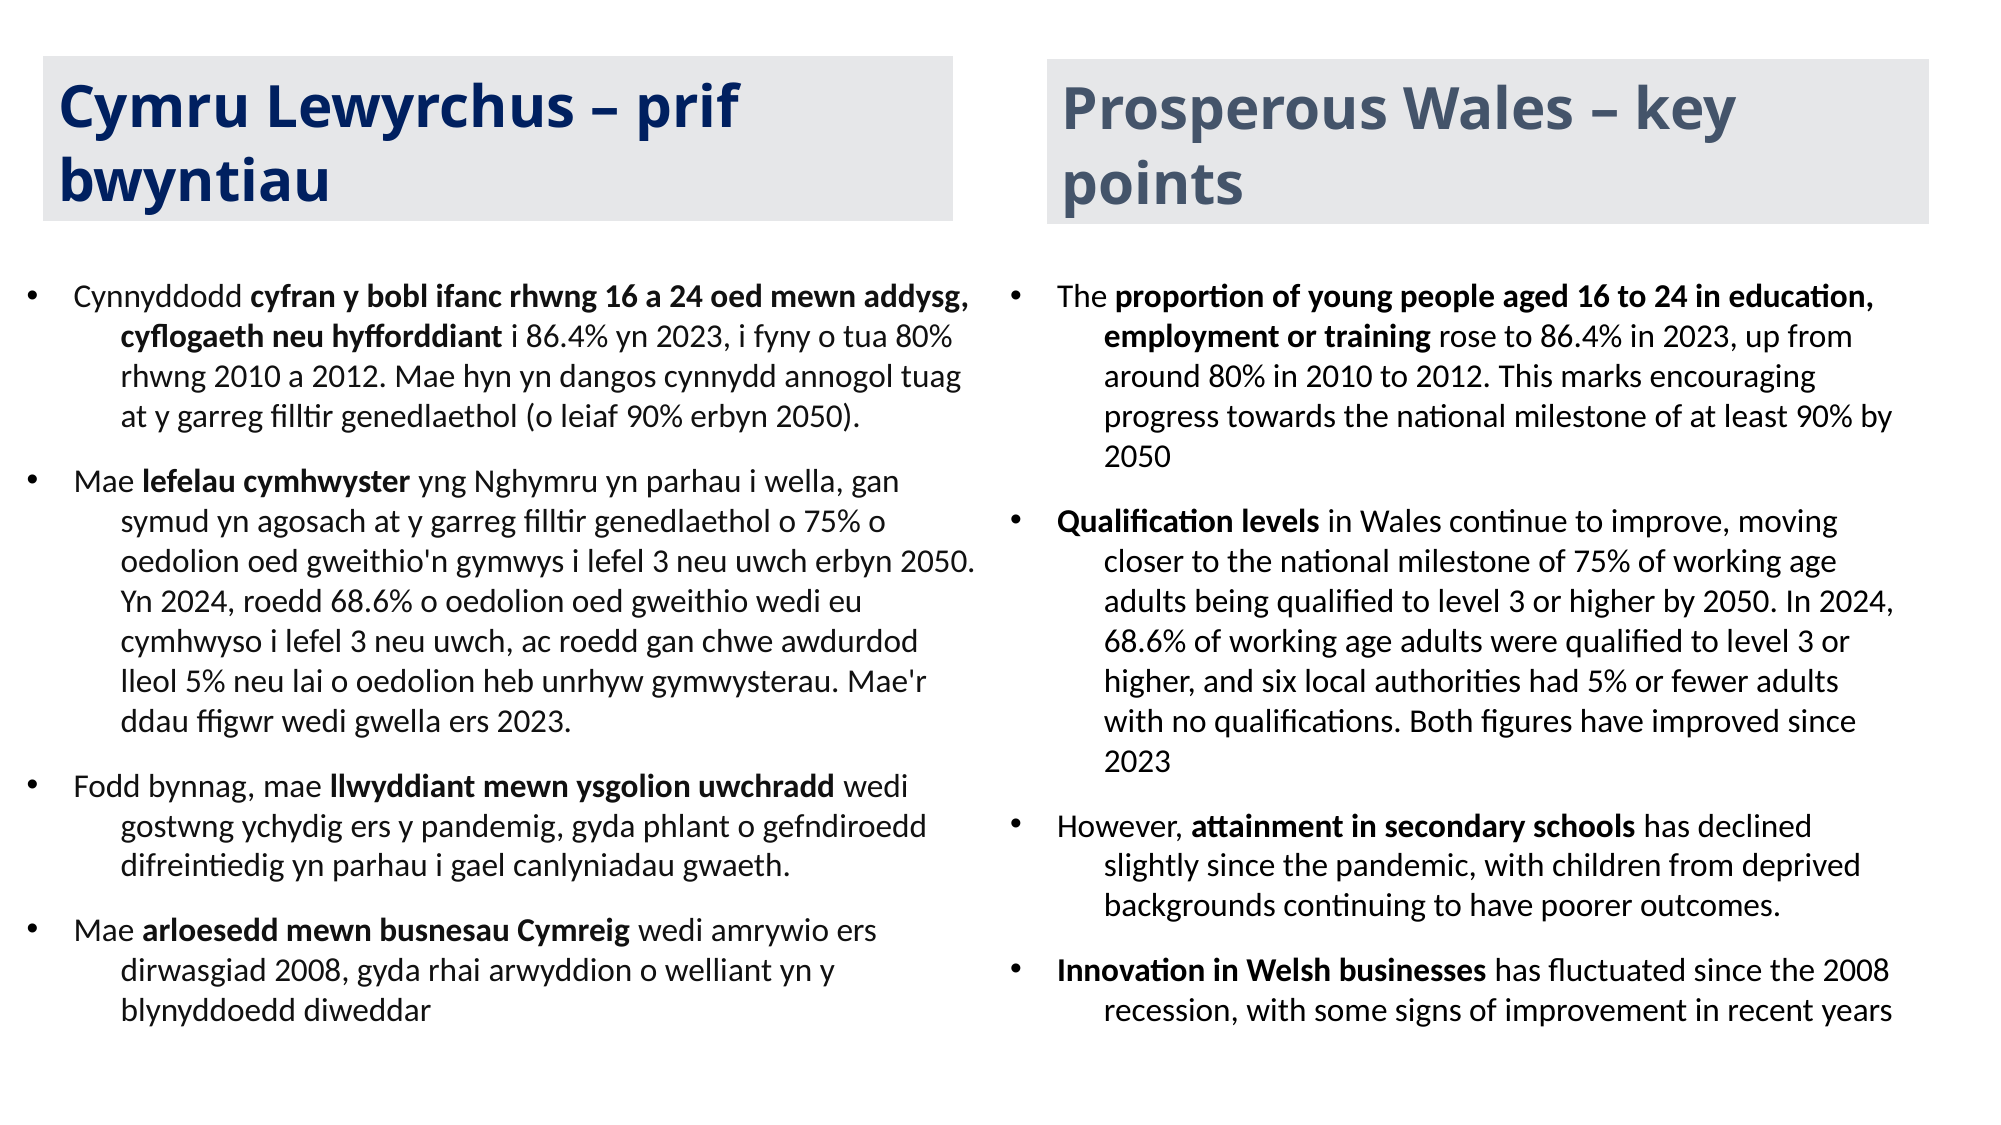

Cymru Lewyrchus – prif bwyntiau
Prosperous Wales – key points
Cynnyddodd cyfran y bobl ifanc rhwng 16 a 24 oed mewn addysg, cyflogaeth neu hyfforddiant i 86.4% yn 2023, i fyny o tua 80% rhwng 2010 a 2012. Mae hyn yn dangos cynnydd annogol tuag at y garreg filltir genedlaethol (o leiaf 90% erbyn 2050).
Mae lefelau cymhwyster yng Nghymru yn parhau i wella, gan symud yn agosach at y garreg filltir genedlaethol o 75% o oedolion oed gweithio'n gymwys i lefel 3 neu uwch erbyn 2050. Yn 2024, roedd 68.6% o oedolion oed gweithio wedi eu cymhwyso i lefel 3 neu uwch, ac roedd gan chwe awdurdod lleol 5% neu lai o oedolion heb unrhyw gymwysterau. Mae'r ddau ffigwr wedi gwella ers 2023.
Fodd bynnag, mae llwyddiant mewn ysgolion uwchradd wedi gostwng ychydig ers y pandemig, gyda phlant o gefndiroedd difreintiedig yn parhau i gael canlyniadau gwaeth.
Mae arloesedd mewn busnesau Cymreig wedi amrywio ers dirwasgiad 2008, gyda rhai arwyddion o welliant yn y blynyddoedd diweddar
The proportion of young people aged 16 to 24 in education, employment or training rose to 86.4% in 2023, up from around 80% in 2010 to 2012. This marks encouraging progress towards the national milestone of at least 90% by 2050
Qualification levels in Wales continue to improve, moving closer to the national milestone of 75% of working age adults being qualified to level 3 or higher by 2050. In 2024, 68.6% of working age adults were qualified to level 3 or higher, and six local authorities had 5% or fewer adults with no qualifications. Both figures have improved since 2023
However, attainment in secondary schools has declined slightly since the pandemic, with children from deprived backgrounds continuing to have poorer outcomes.
Innovation in Welsh businesses has fluctuated since the 2008 recession, with some signs of improvement in recent years